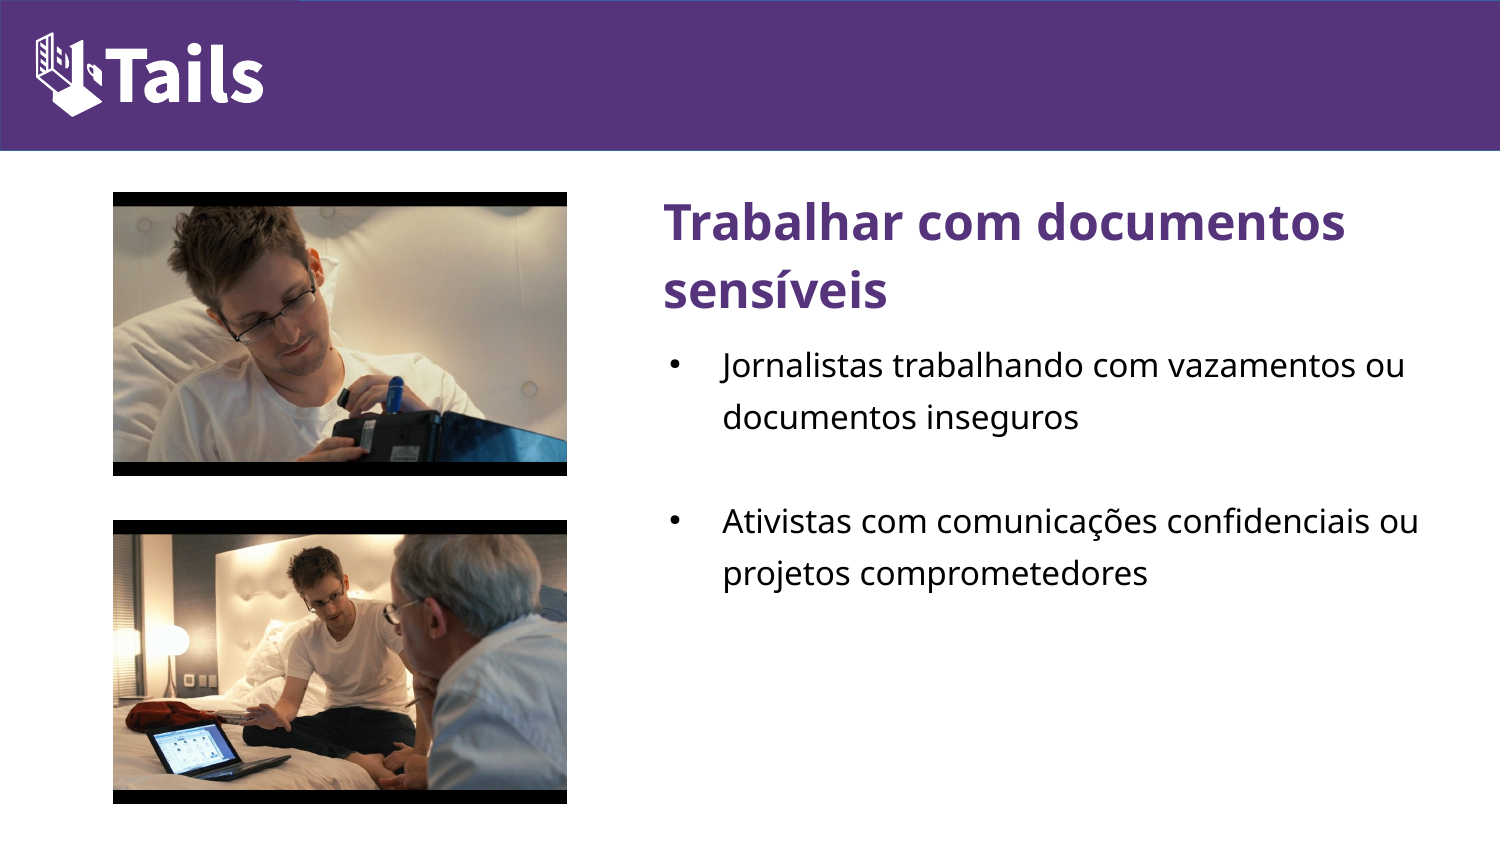

# Trabalhar com documentos sensíveis
Jornalistas trabalhando com vazamentos ou documentos inseguros
Ativistas com comunicações confidenciais ou projetos comprometedores